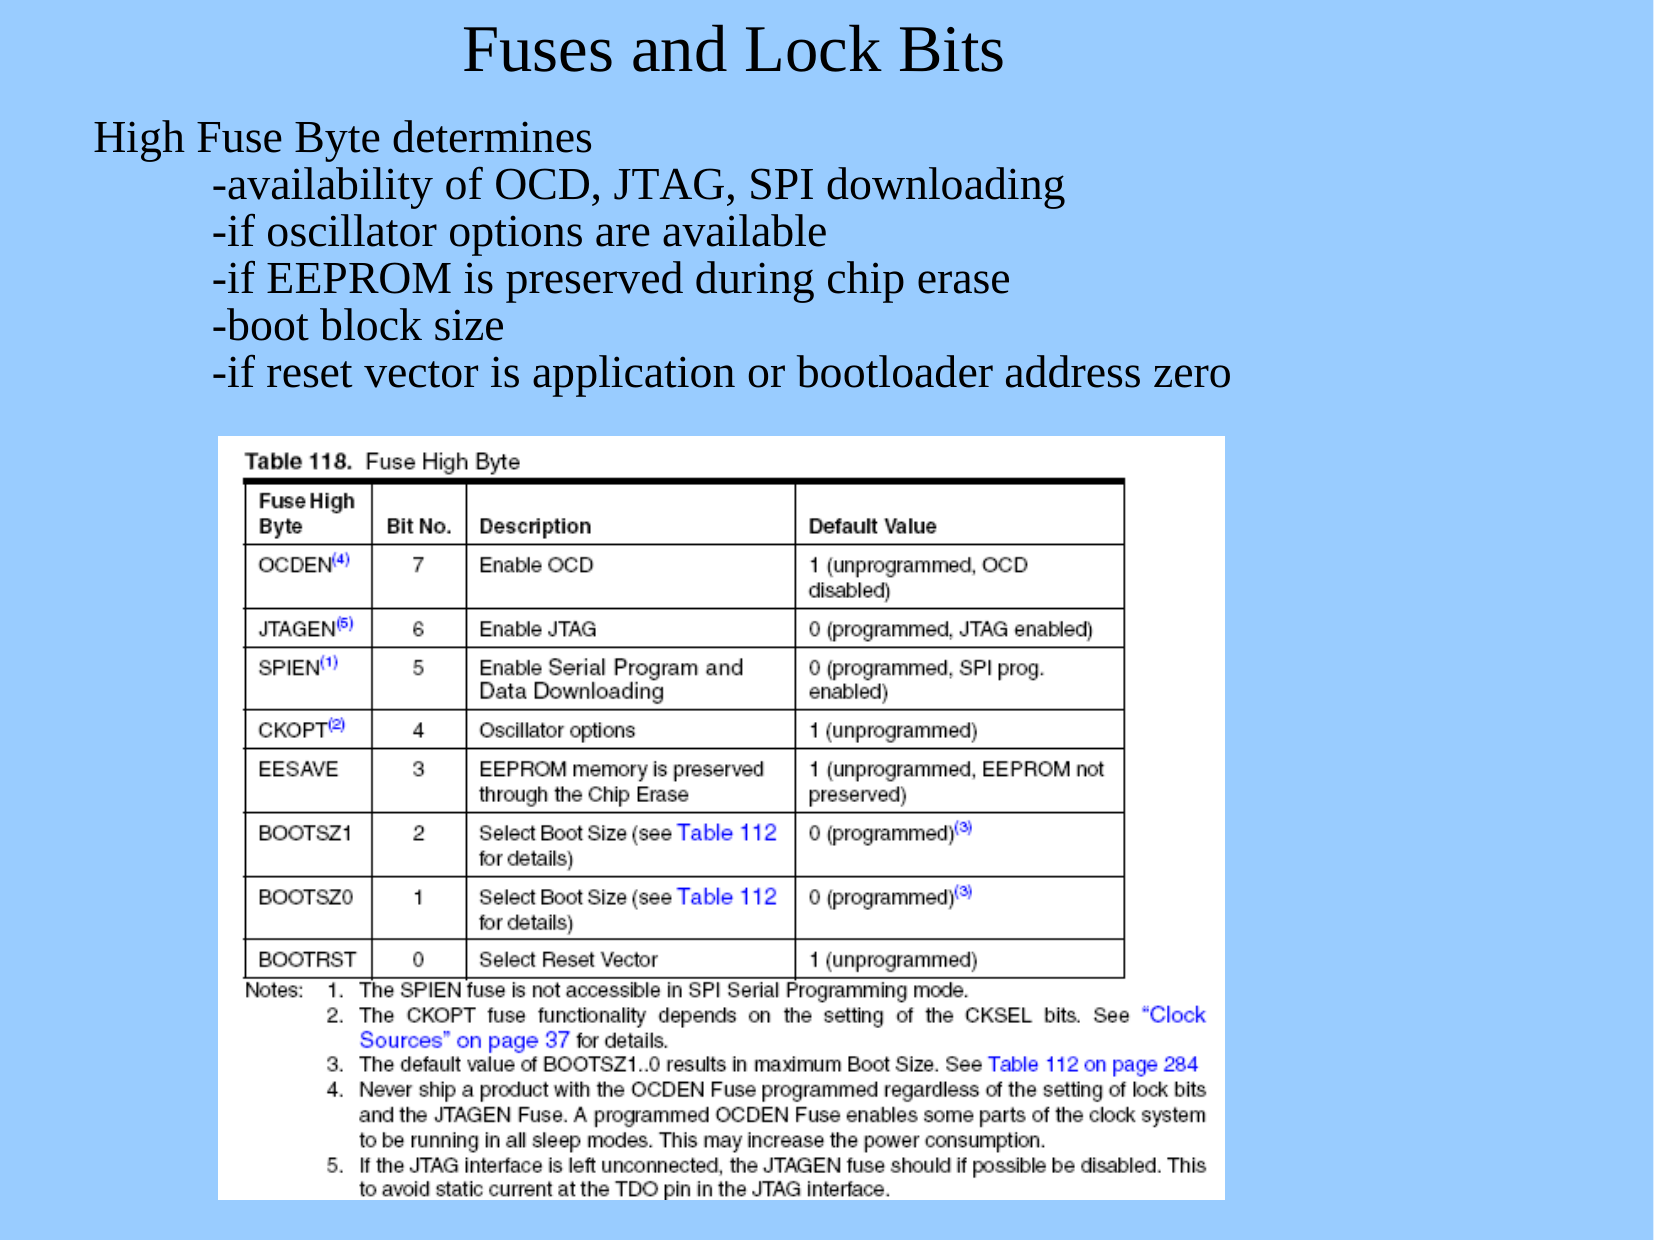

Fuses and Lock Bits
High Fuse Byte determines
	-availability of OCD, JTAG, SPI downloading
	-if oscillator options are available
	-if EEPROM is preserved during chip erase
	-boot block size
	-if reset vector is application or bootloader address zero